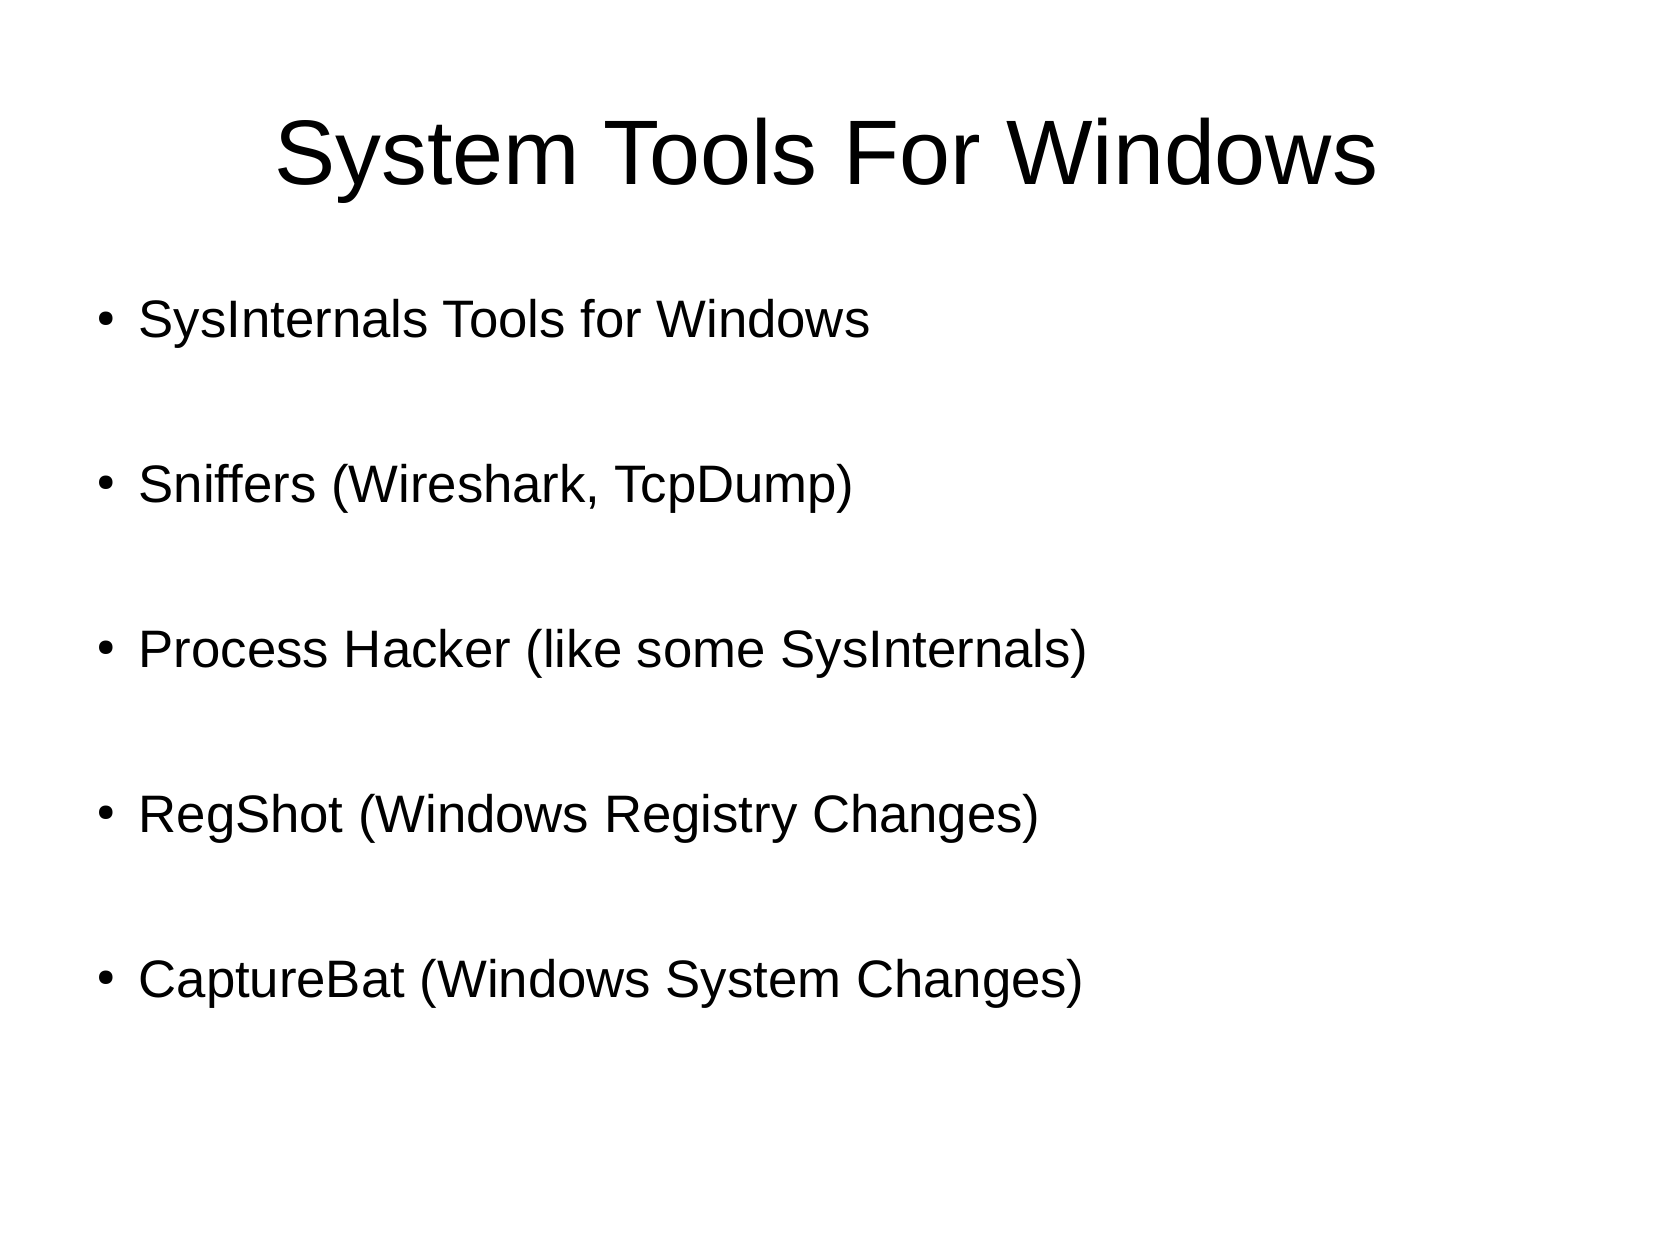

# System Tools For Windows
SysInternals Tools for Windows
Sniffers (Wireshark, TcpDump)
Process Hacker (like some SysInternals)
RegShot (Windows Registry Changes)
CaptureBat (Windows System Changes)